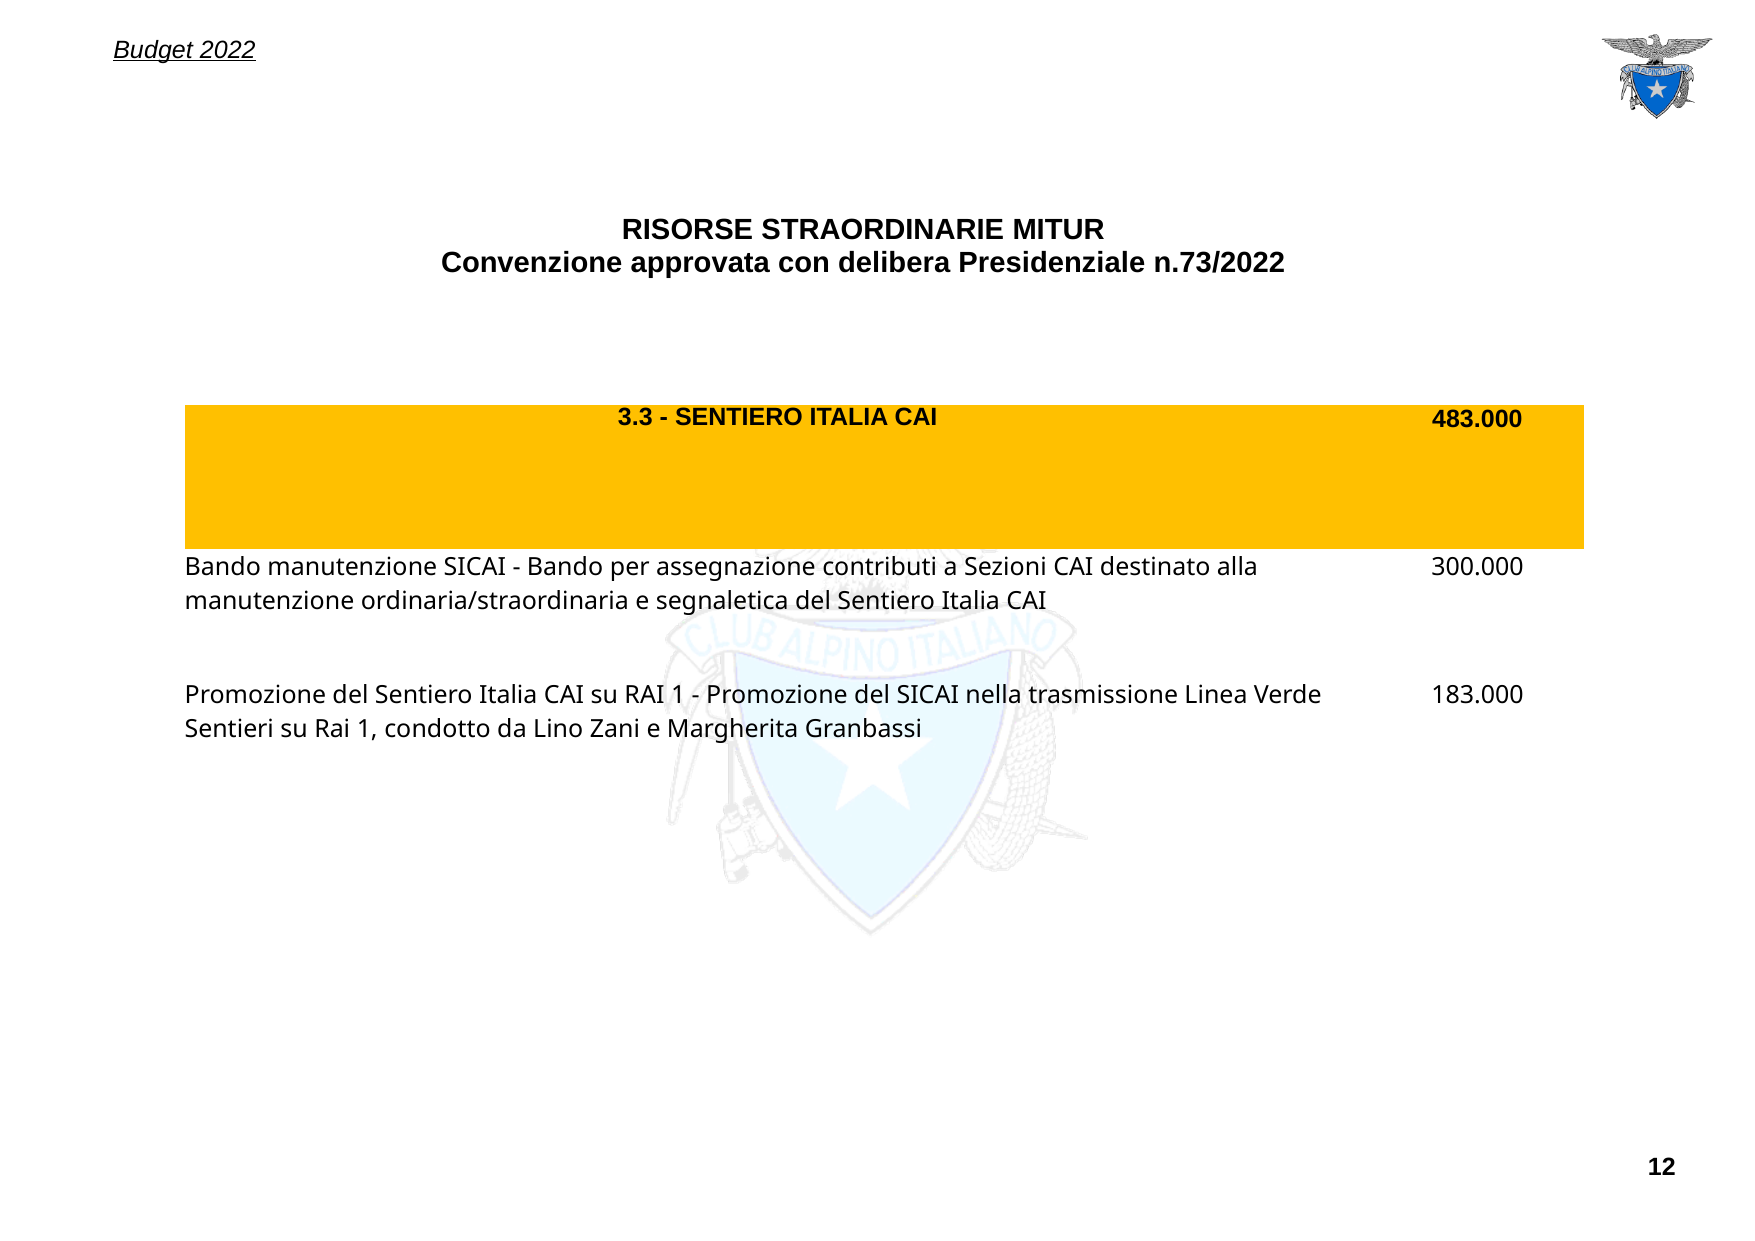

Budget 2022
| RISORSE STRAORDINARIE MITUR Convenzione approvata con delibera Presidenziale n.73/2022 |
| --- |
| |
| 3.3 - SENTIERO ITALIA CAI | 483.000 |
| --- | --- |
| Bando manutenzione SICAI - Bando per assegnazione contributi a Sezioni CAI destinato alla manutenzione ordinaria/straordinaria e segnaletica del Sentiero Italia CAI | 300.000 |
| Promozione del Sentiero Italia CAI su RAI 1 - Promozione del SICAI nella trasmissione Linea Verde Sentieri su Rai 1, condotto da Lino Zani e Margherita Granbassi | 183.000 |
12